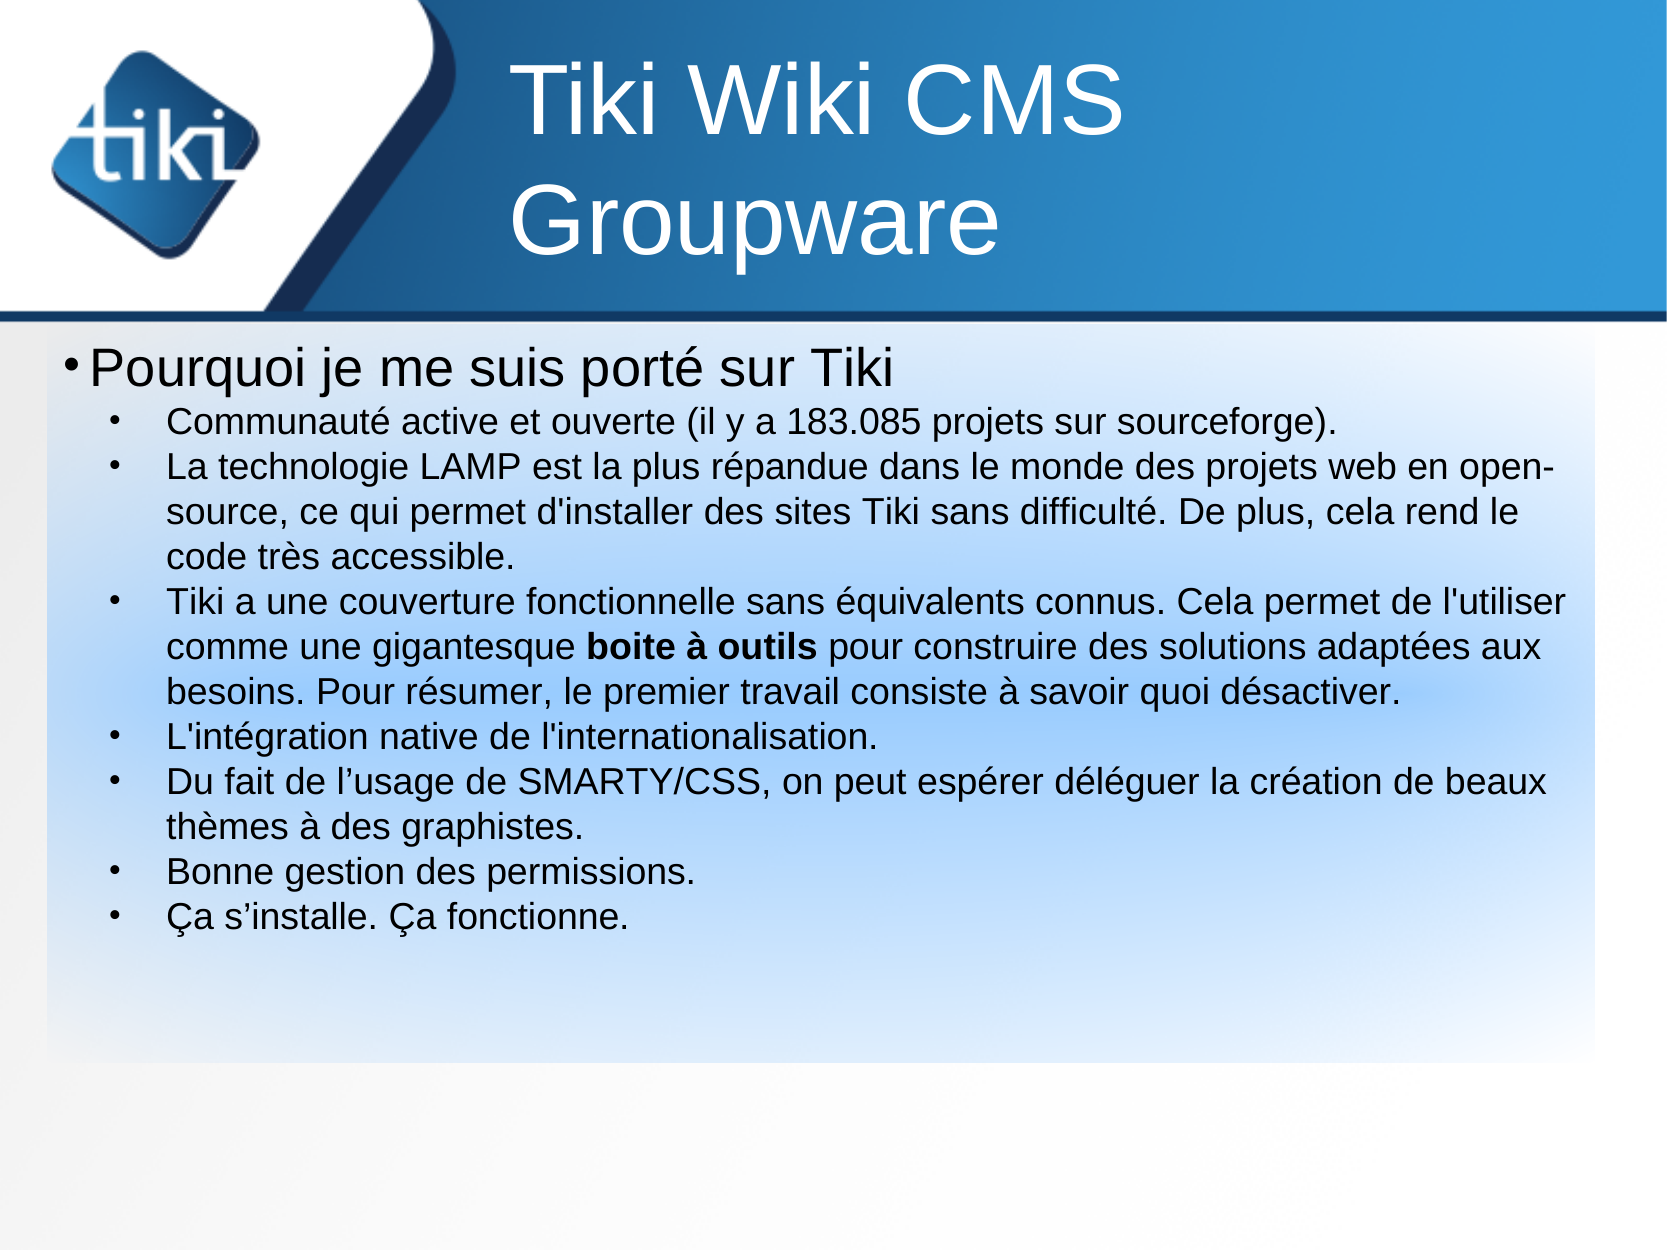

# Tiki Wiki CMS Groupware
Pourquoi je me suis porté sur Tiki
Communauté active et ouverte (il y a 183.085 projets sur sourceforge).
La technologie LAMP est la plus répandue dans le monde des projets web en open-source, ce qui permet d'installer des sites Tiki sans difficulté. De plus, cela rend le code très accessible.
Tiki a une couverture fonctionnelle sans équivalents connus. Cela permet de l'utiliser comme une gigantesque boite à outils pour construire des solutions adaptées aux besoins. Pour résumer, le premier travail consiste à savoir quoi désactiver.
L'intégration native de l'internationalisation.
Du fait de l’usage de SMARTY/CSS, on peut espérer déléguer la création de beaux thèmes à des graphistes.
Bonne gestion des permissions.
Ça s’installe. Ça fonctionne.